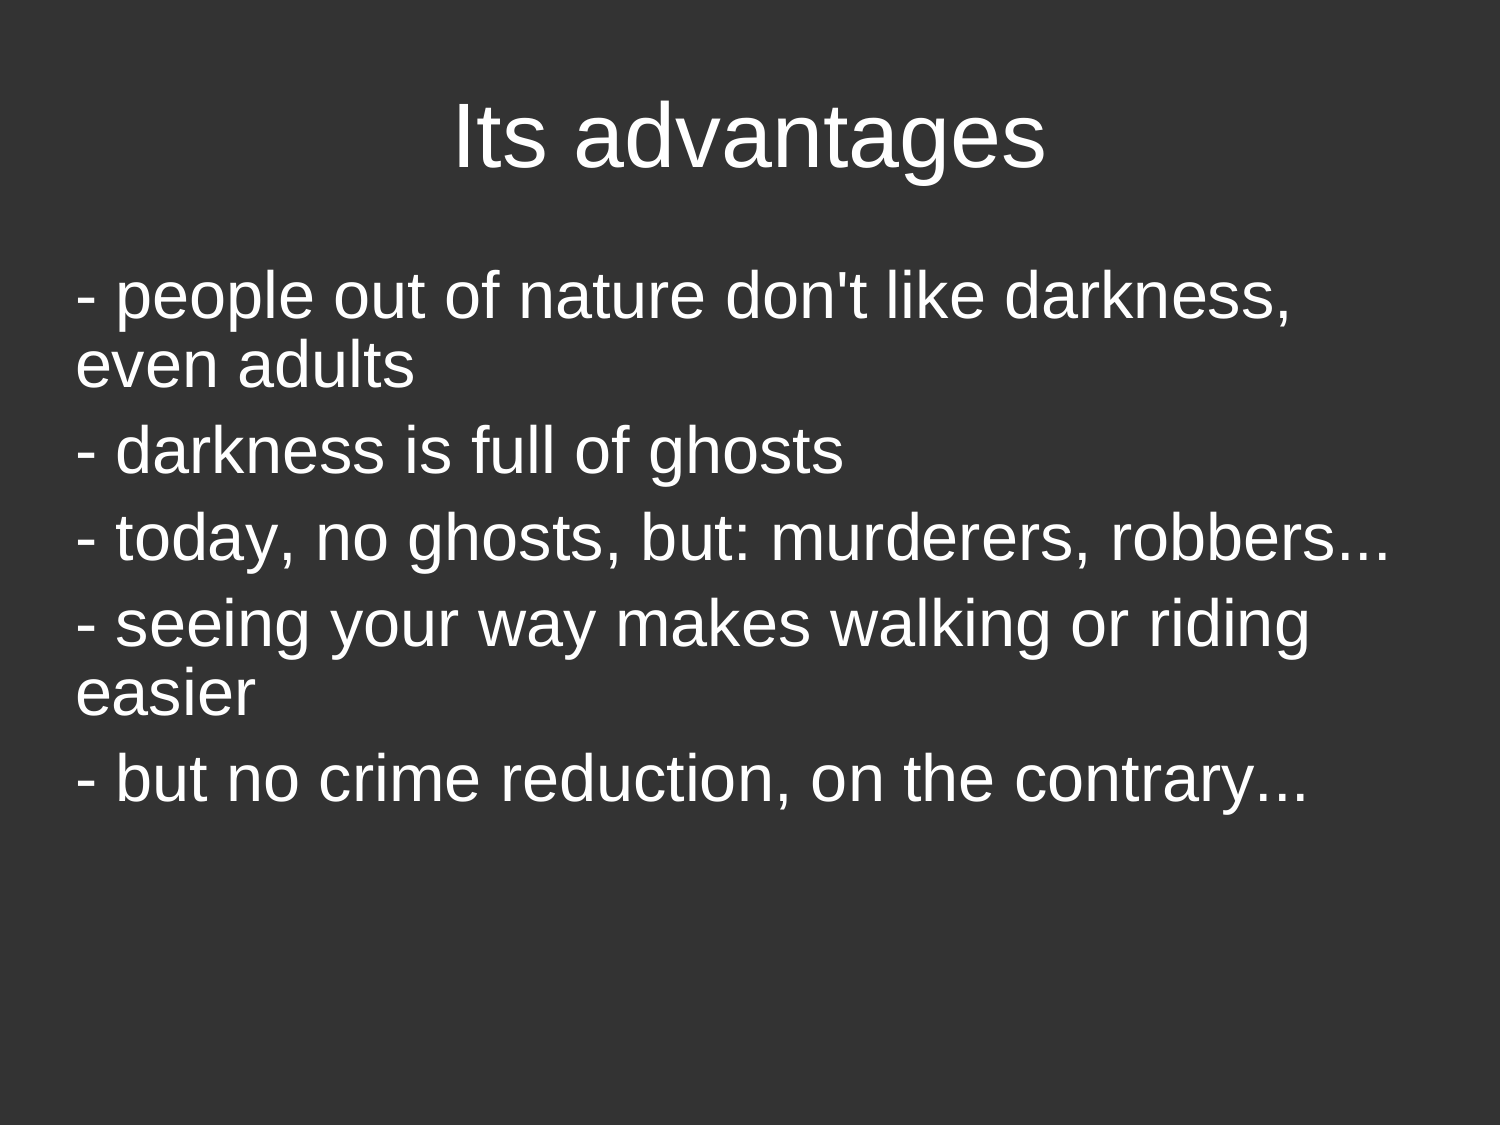

# Its advantages
- people out of nature don't like darkness, even adults
- darkness is full of ghosts
- today, no ghosts, but: murderers, robbers...
- seeing your way makes walking or riding easier
- but no crime reduction, on the contrary...